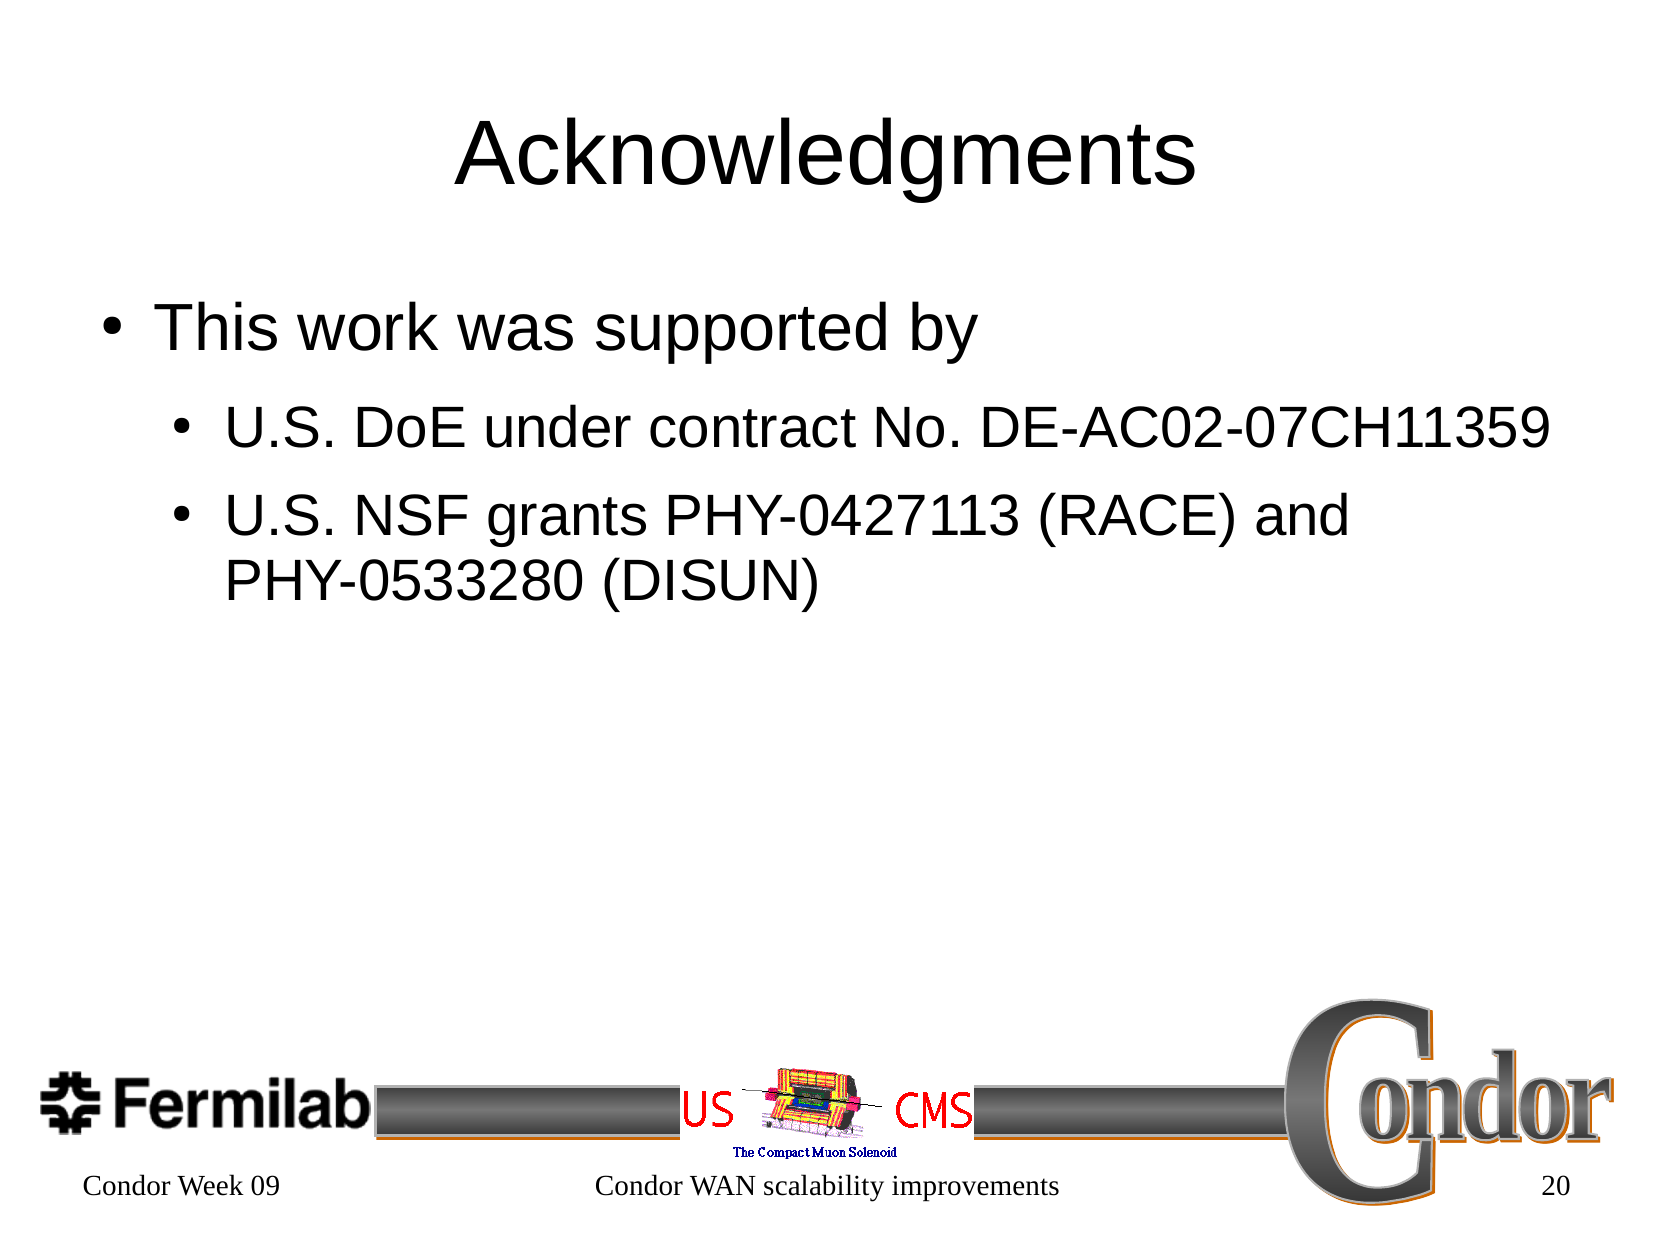

# Acknowledgments
This work was supported by
U.S. DoE under contract No. DE-AC02-07CH11359
U.S. NSF grants PHY-0427113 (RACE) and
PHY-0533280 (DISUN)
Condor Week 09
Condor WAN scalability improvements
20